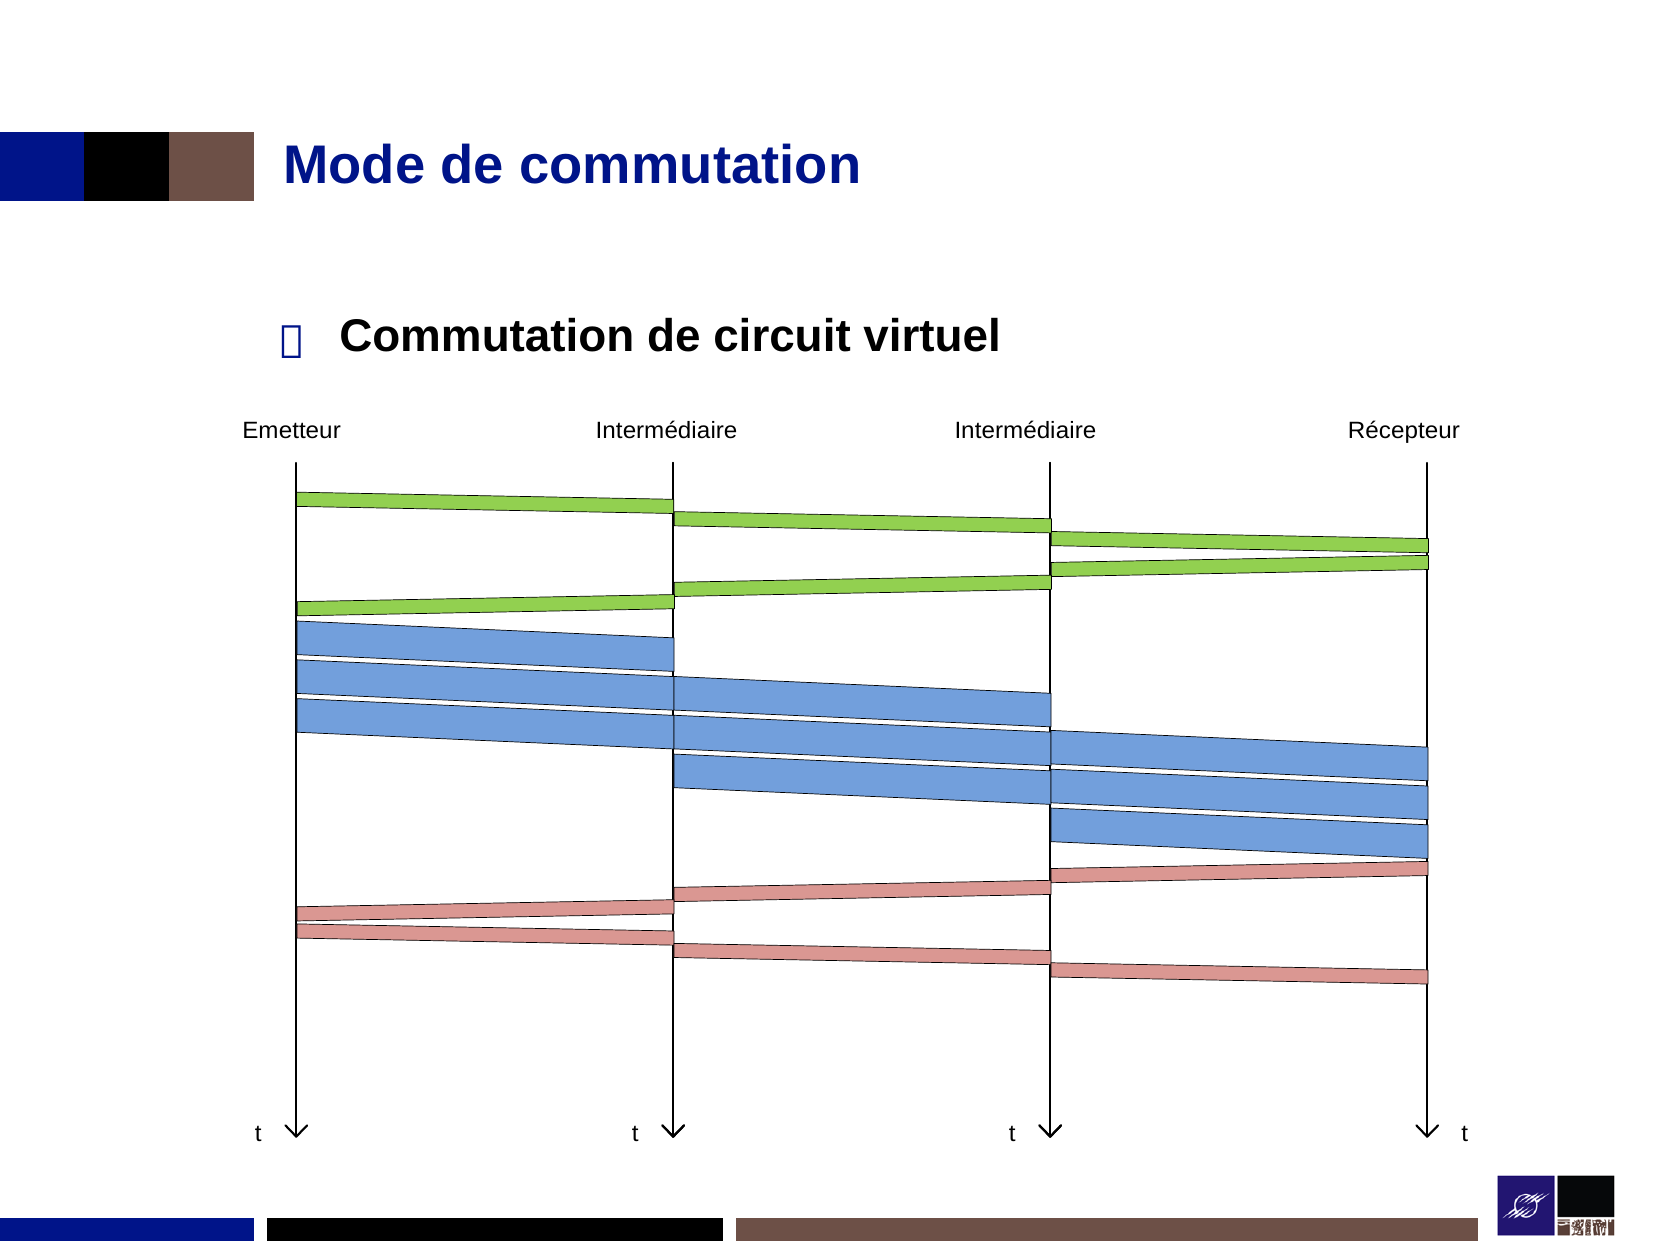

Mode de commutation
Commutation de circuit virtuel

Emetteur
Intermédiaire
Intermédiaire
Récepteur
t
t
t
t
29
Institut Mines-Télécom
Introduction aux réseaux de données
02/03/2020